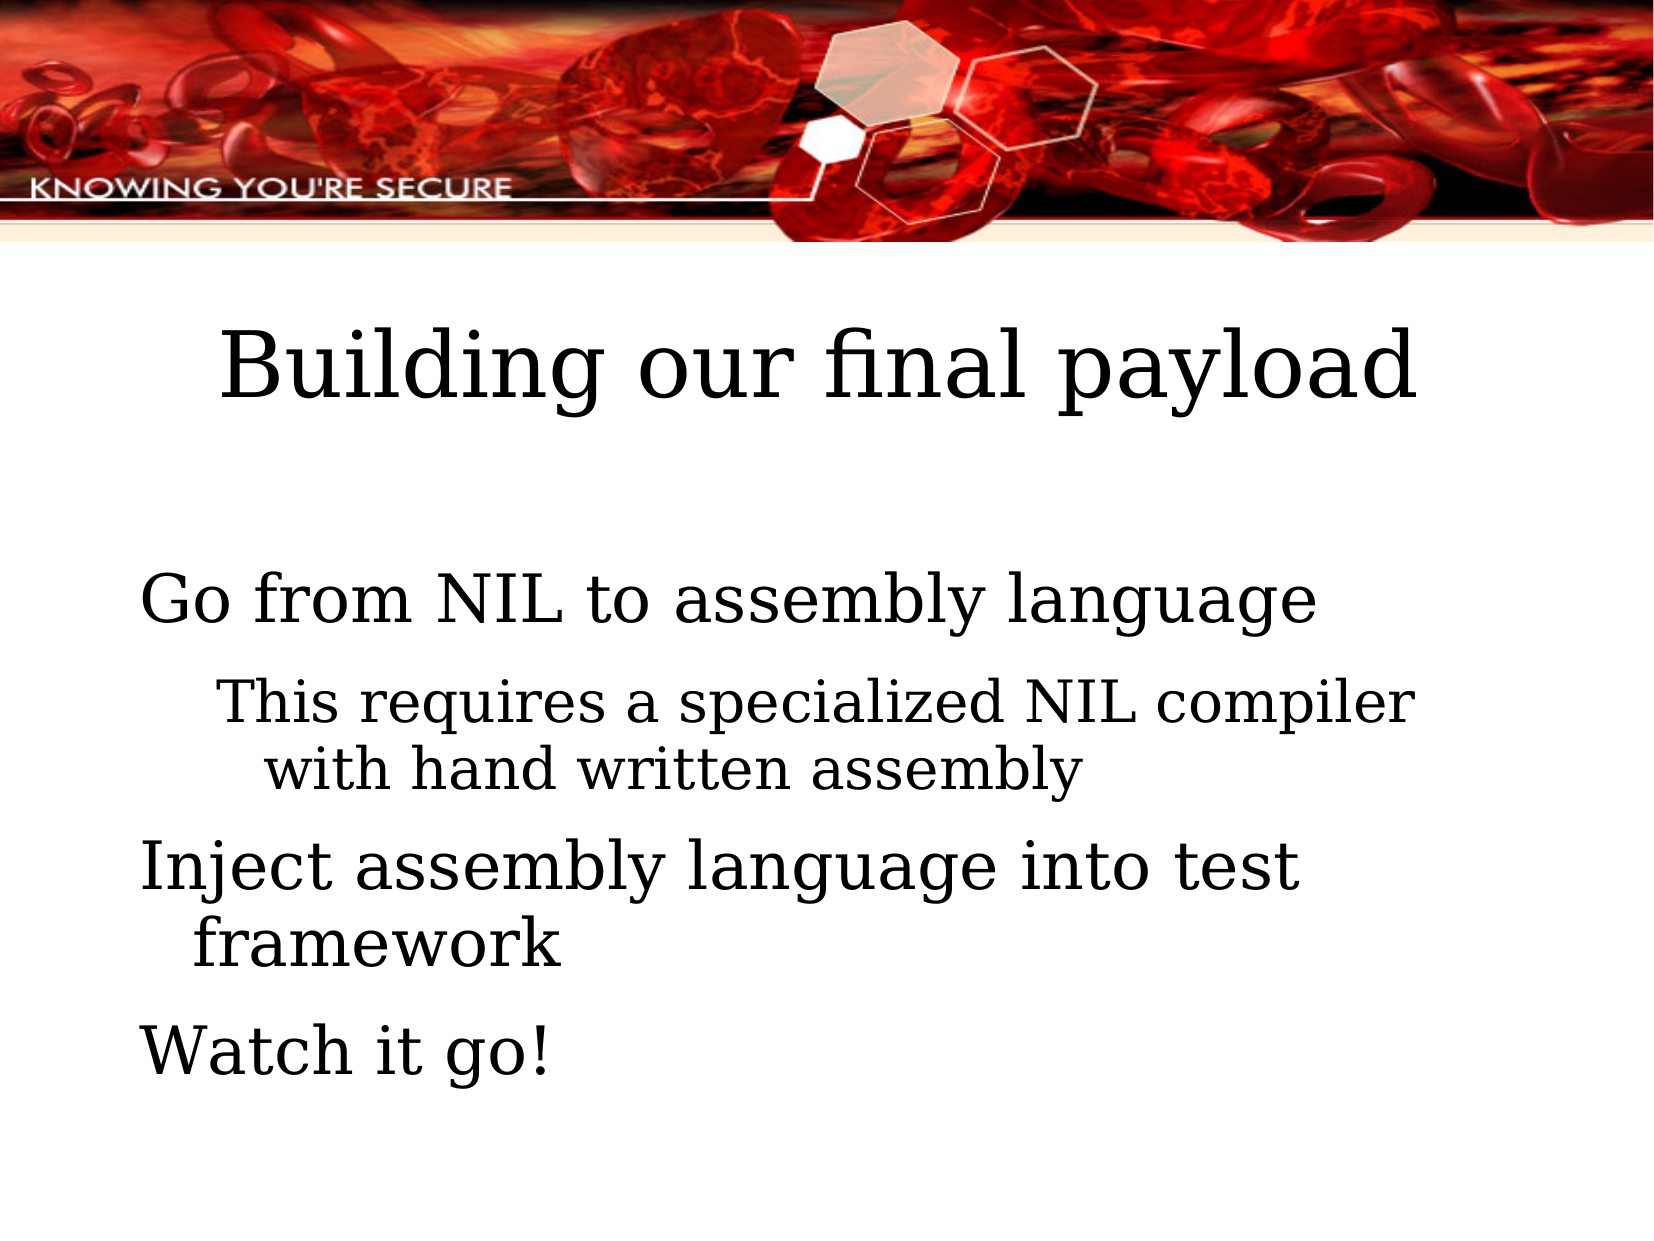

# Building our final payload
Go from NIL to assembly language
This requires a specialized NIL compiler with hand written assembly
Inject assembly language into test framework
Watch it go!